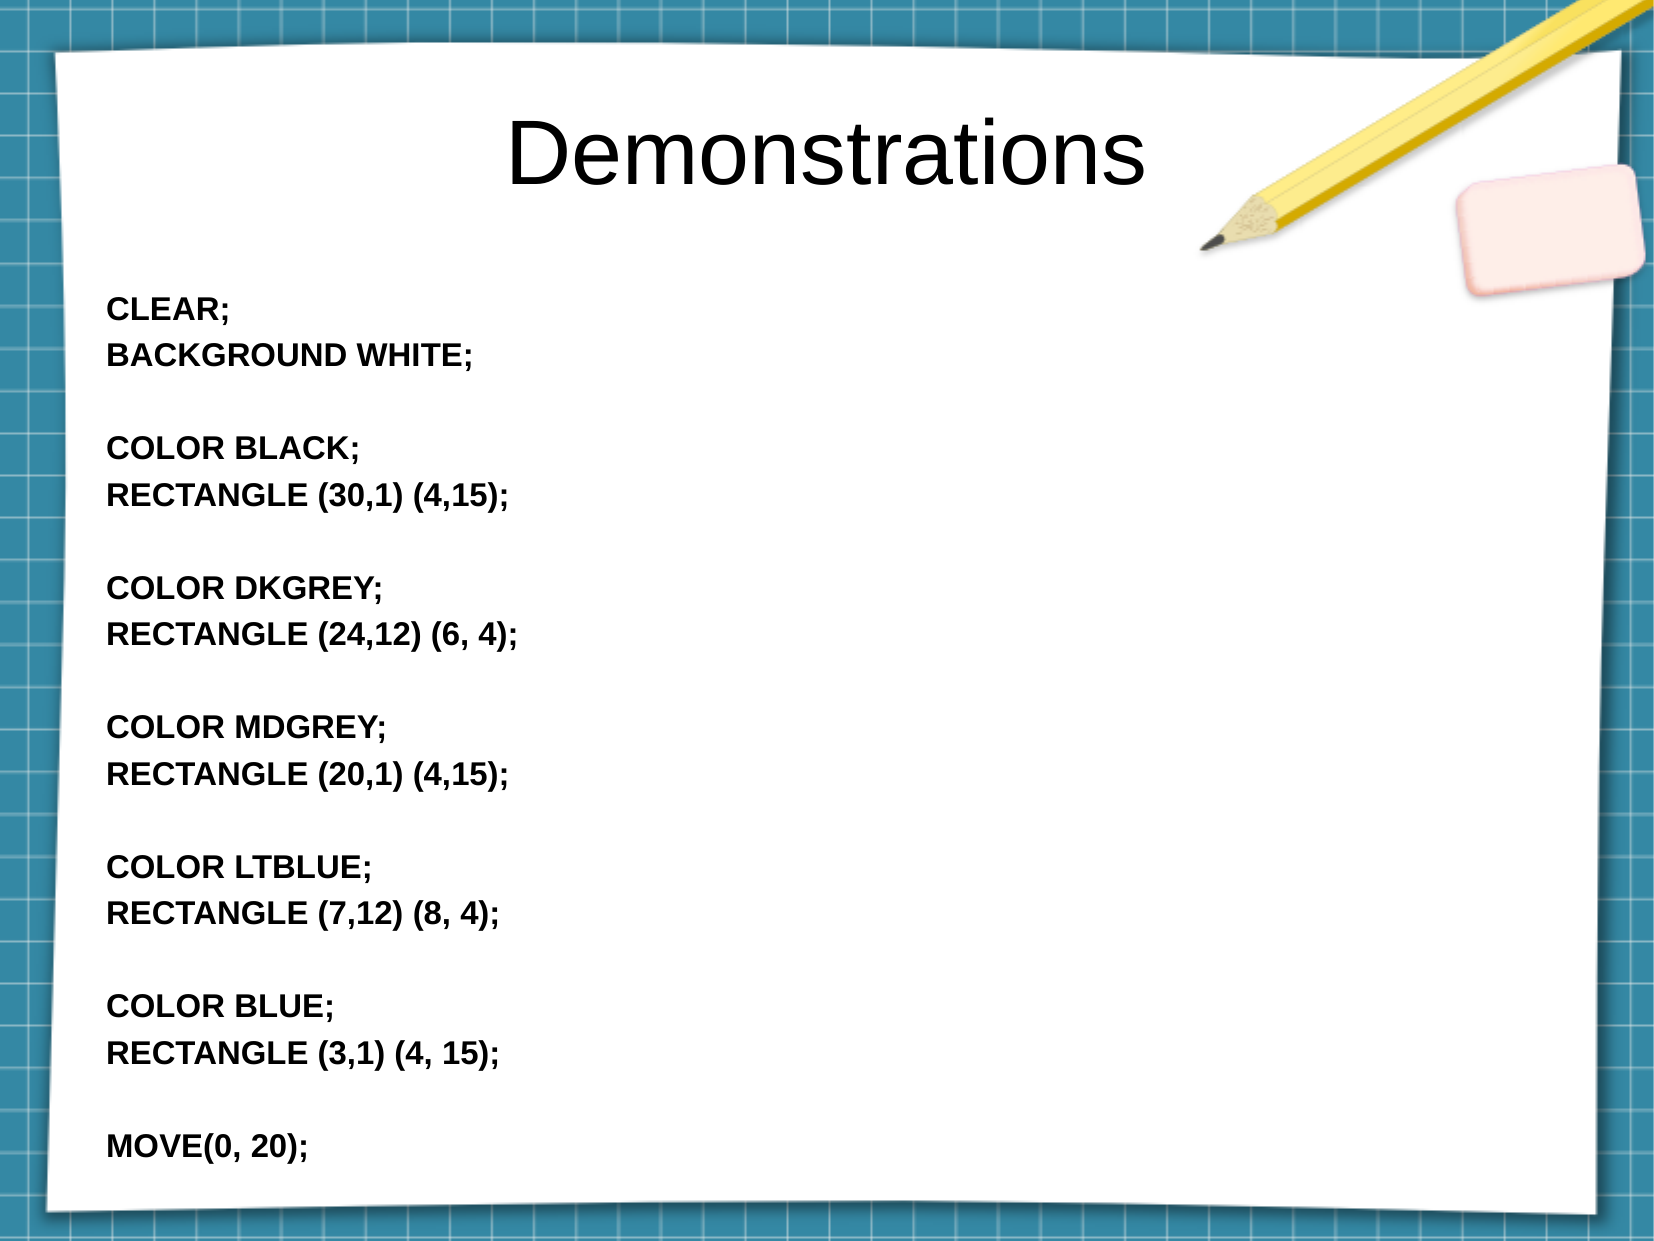

# Demonstrations
CLEAR;
BACKGROUND WHITE;
COLOR BLACK;
RECTANGLE (30,1) (4,15);
COLOR DKGREY;
RECTANGLE (24,12) (6, 4);
COLOR MDGREY;
RECTANGLE (20,1) (4,15);
COLOR LTBLUE;
RECTANGLE (7,12) (8, 4);
COLOR BLUE;
RECTANGLE (3,1) (4, 15);
MOVE(0, 20);